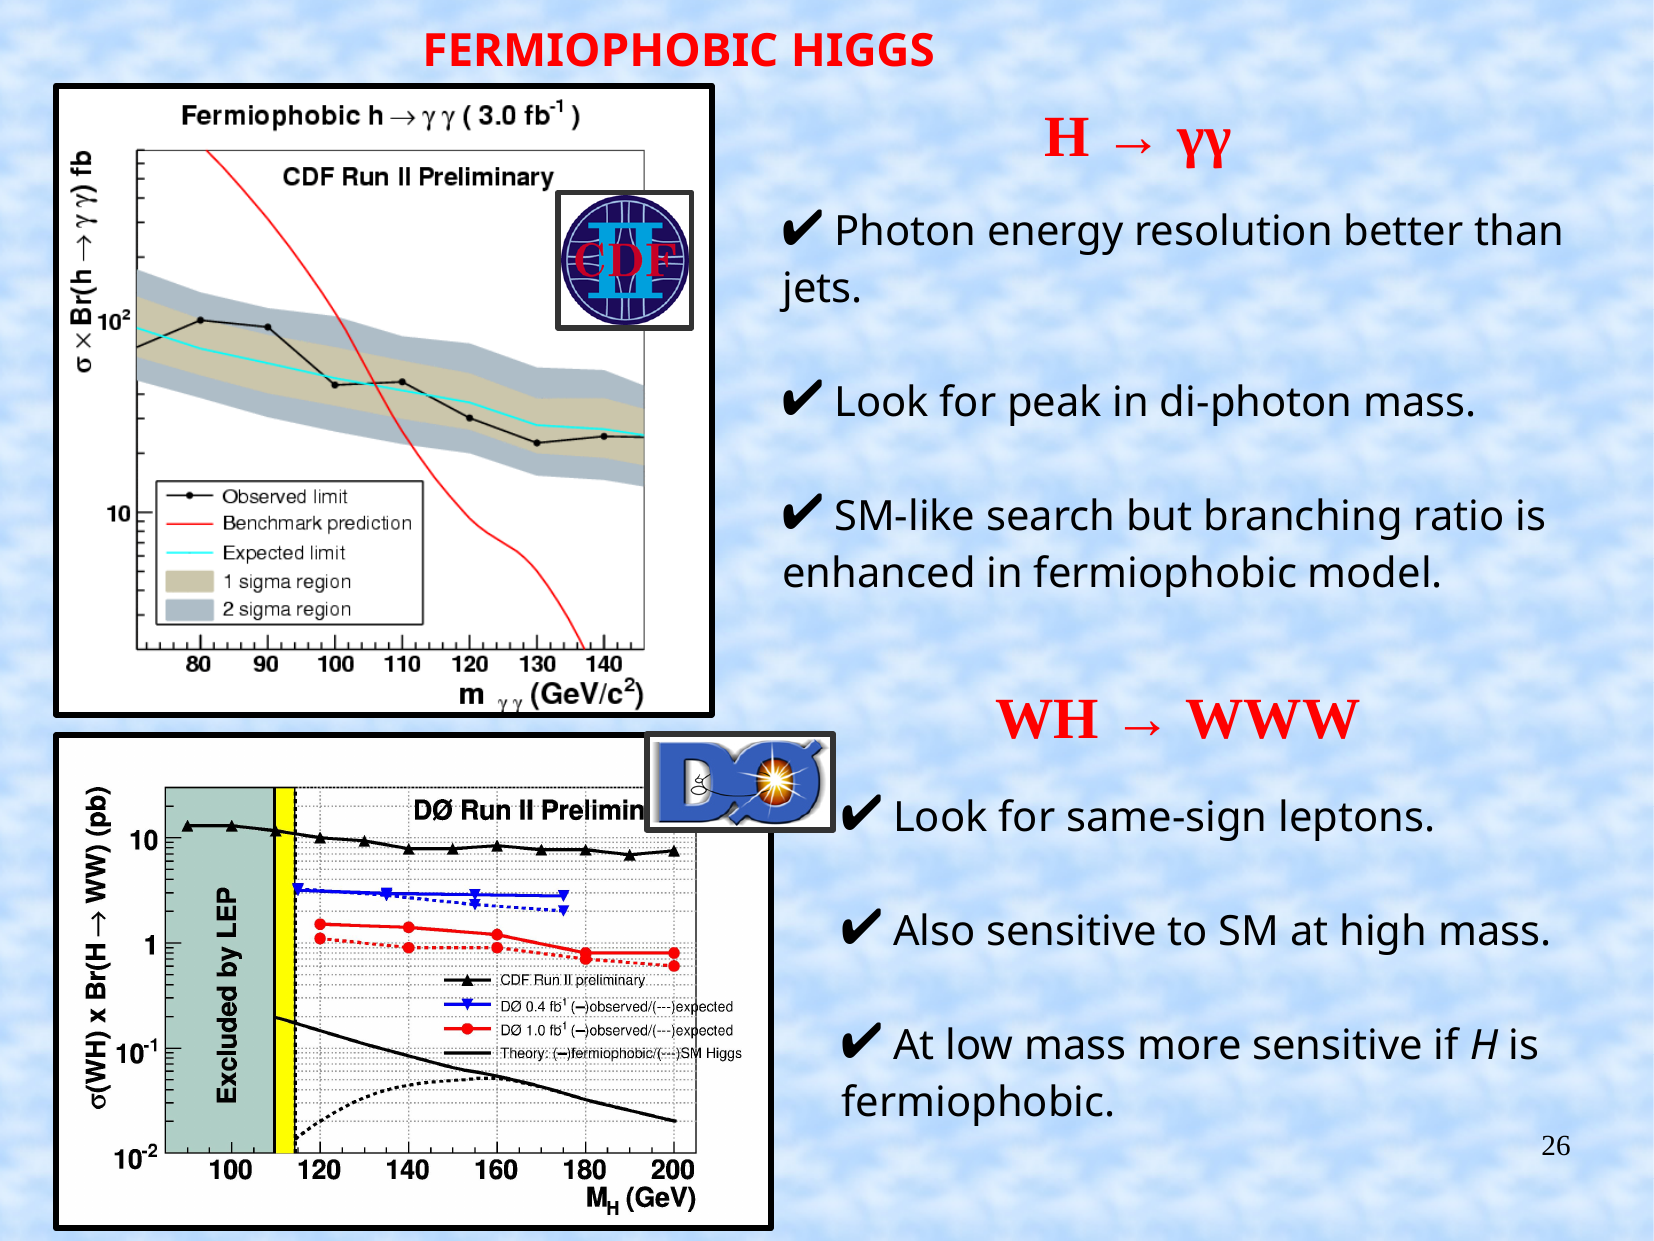

FERMIOPHOBIC HIGGS
H → γγ
 Photon energy resolution better than jets.
 Look for peak in di-photon mass.
 SM-like search but branching ratio is
enhanced in fermiophobic model.
WH → WWW
 Look for same-sign leptons.
 Also sensitive to SM at high mass.
 At low mass more sensitive if H is
fermiophobic.
Bárbara Álvarez- U. de Oviedo
26